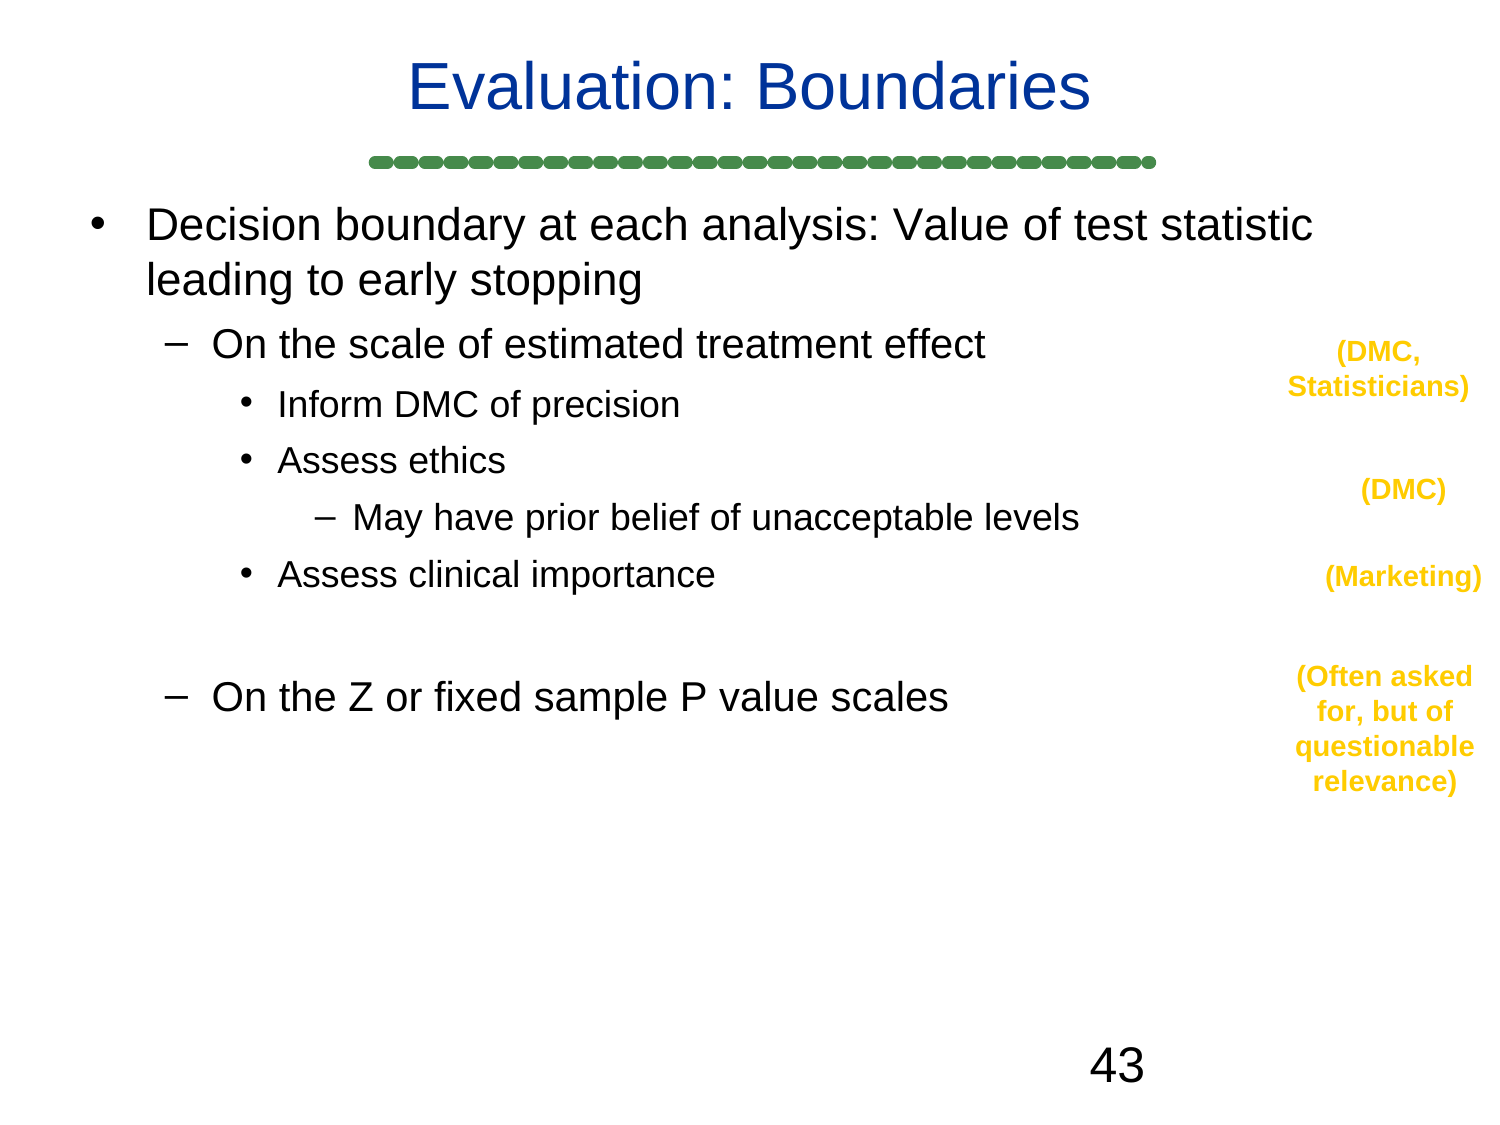

# Evaluation: Boundaries
Decision boundary at each analysis: Value of test statistic leading to early stopping
On the scale of estimated treatment effect
Inform DMC of precision
Assess ethics
May have prior belief of unacceptable levels
Assess clinical importance
On the Z or fixed sample P value scales
(DMC, Statisticians)
(DMC)
(Marketing)
(Often asked for, but of questionable relevance)
43